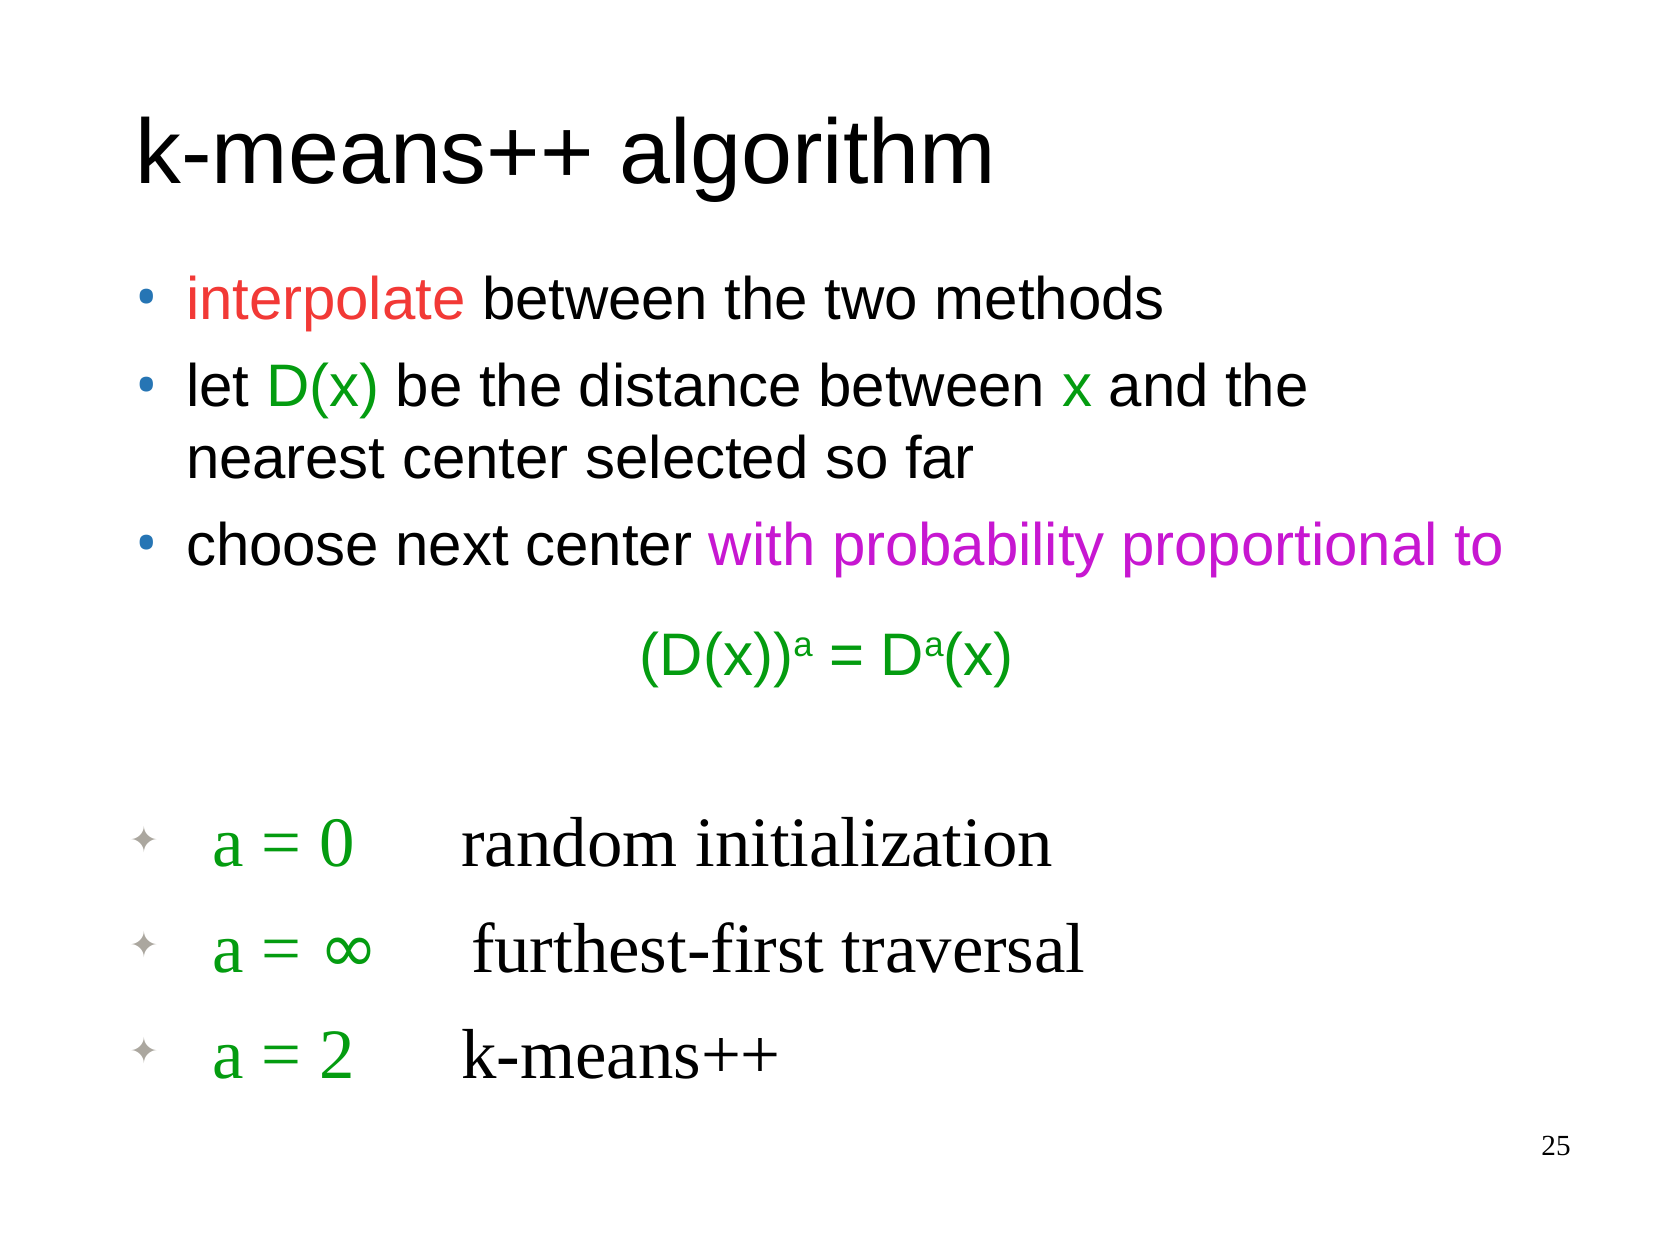

# k-means++ algorithm
interpolate between the two methods
let D(x) be the distance between x and the nearest center selected so far
choose next center with probability proportional to
(D(x))a = Da(x)
Boston University Slideshow Title Goes Here
a = 0 random initialization
a = ∞ furthest-first traversal
a = 2 k-means++
25